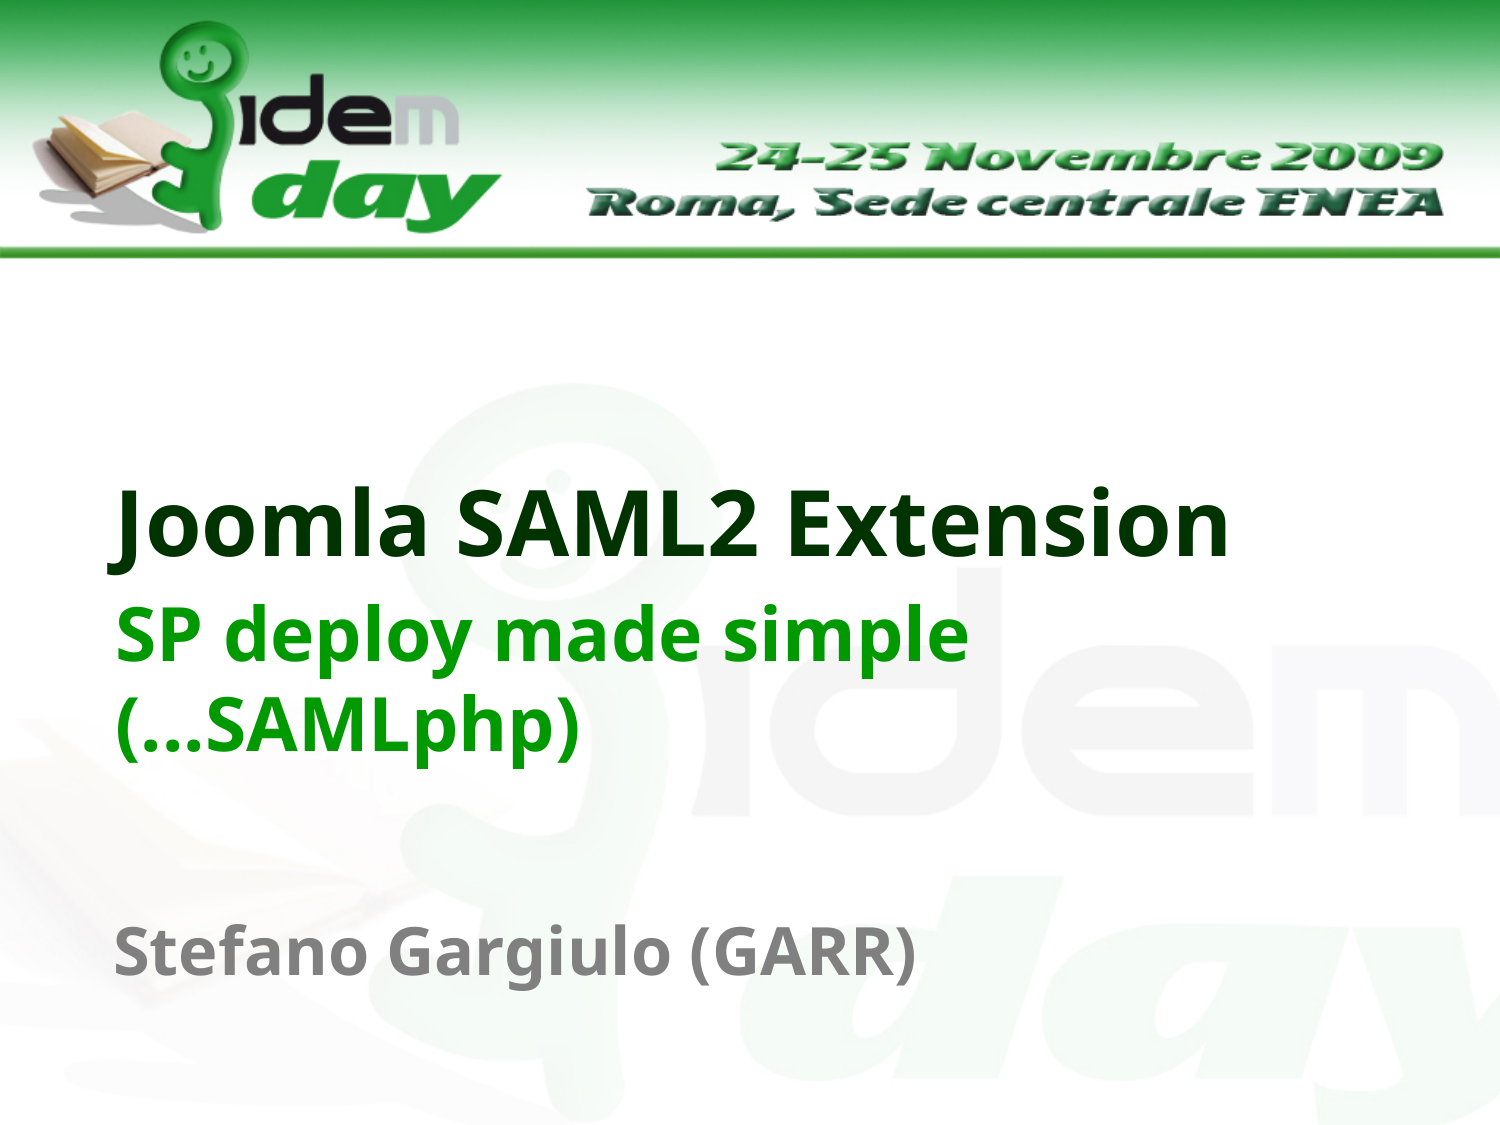

# Joomla SAML2 Extension
SP deploy made simple (...SAMLphp)
Stefano Gargiulo (GARR)